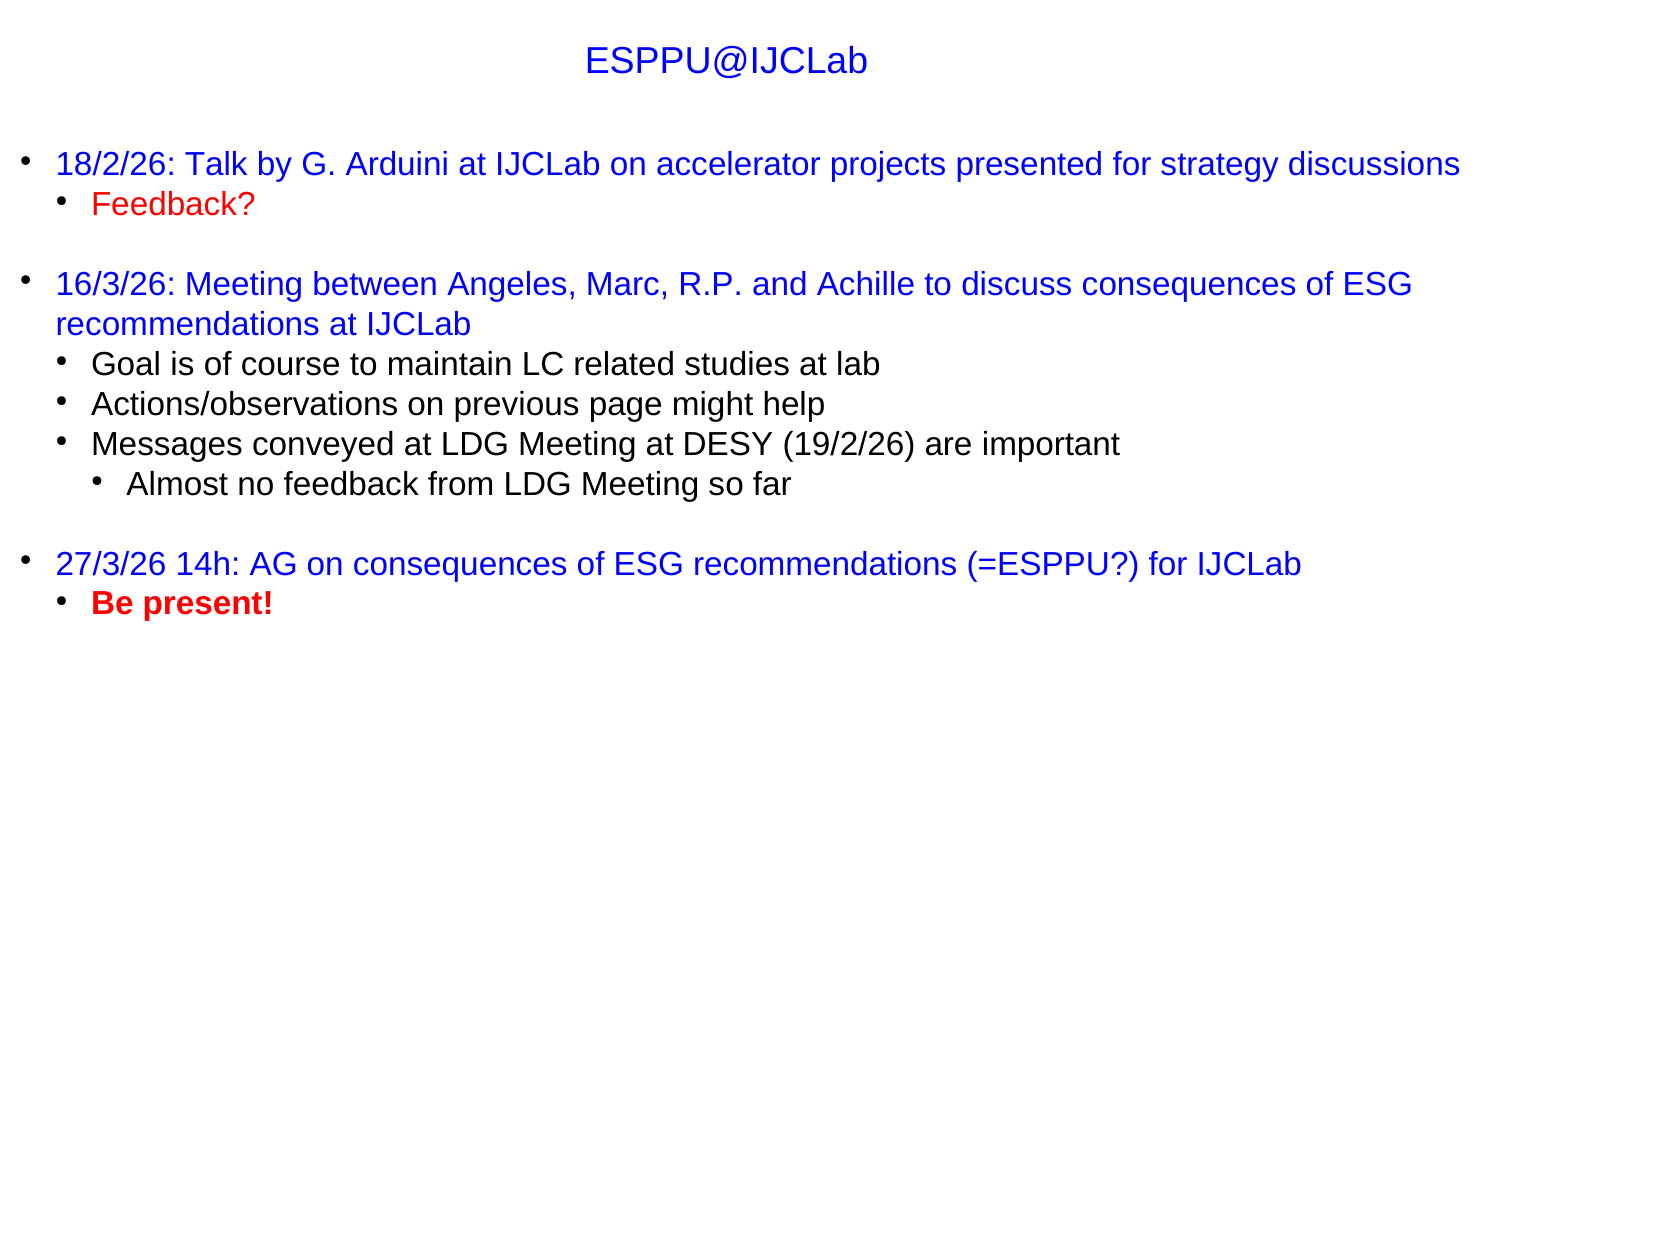

ESPPU@IJCLab
18/2/26: Talk by G. Arduini at IJCLab on accelerator projects presented for strategy discussions
Feedback?
16/3/26: Meeting between Angeles, Marc, R.P. and Achille to discuss consequences of ESG
recommendations at IJCLab
Goal is of course to maintain LC related studies at lab
Actions/observations on previous page might help
Messages conveyed at LDG Meeting at DESY (19/2/26) are important
Almost no feedback from LDG Meeting so far
27/3/26 14h: AG on consequences of ESG recommendations (=ESPPU?) for IJCLab
Be present!